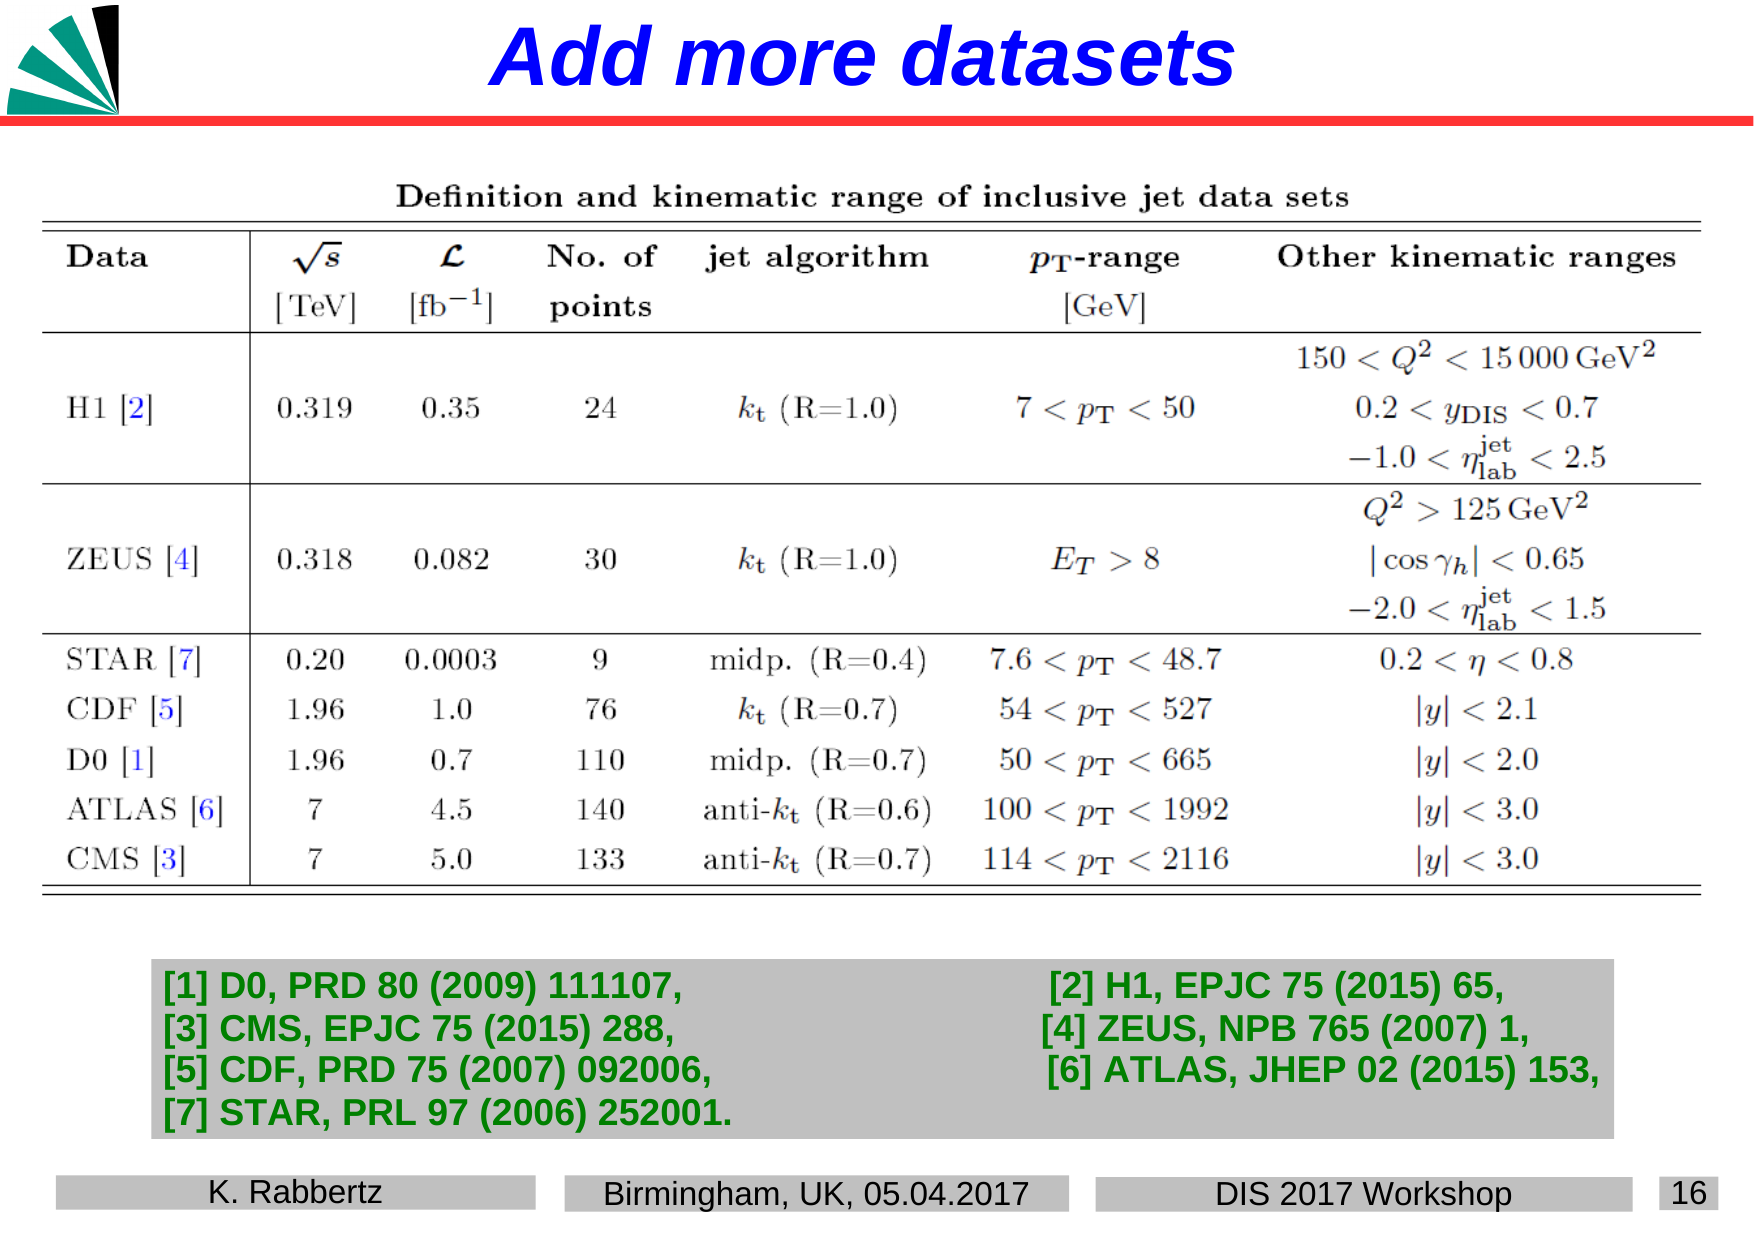

# Add more datasets
[1] D0, PRD 80 (2009) 111107, [2] H1, EPJC 75 (2015) 65,
[3] CMS, EPJC 75 (2015) 288, [4] ZEUS, NPB 765 (2007) 1,
[5] CDF, PRD 75 (2007) 092006, [6] ATLAS, JHEP 02 (2015) 153,
[7] STAR, PRL 97 (2006) 252001.